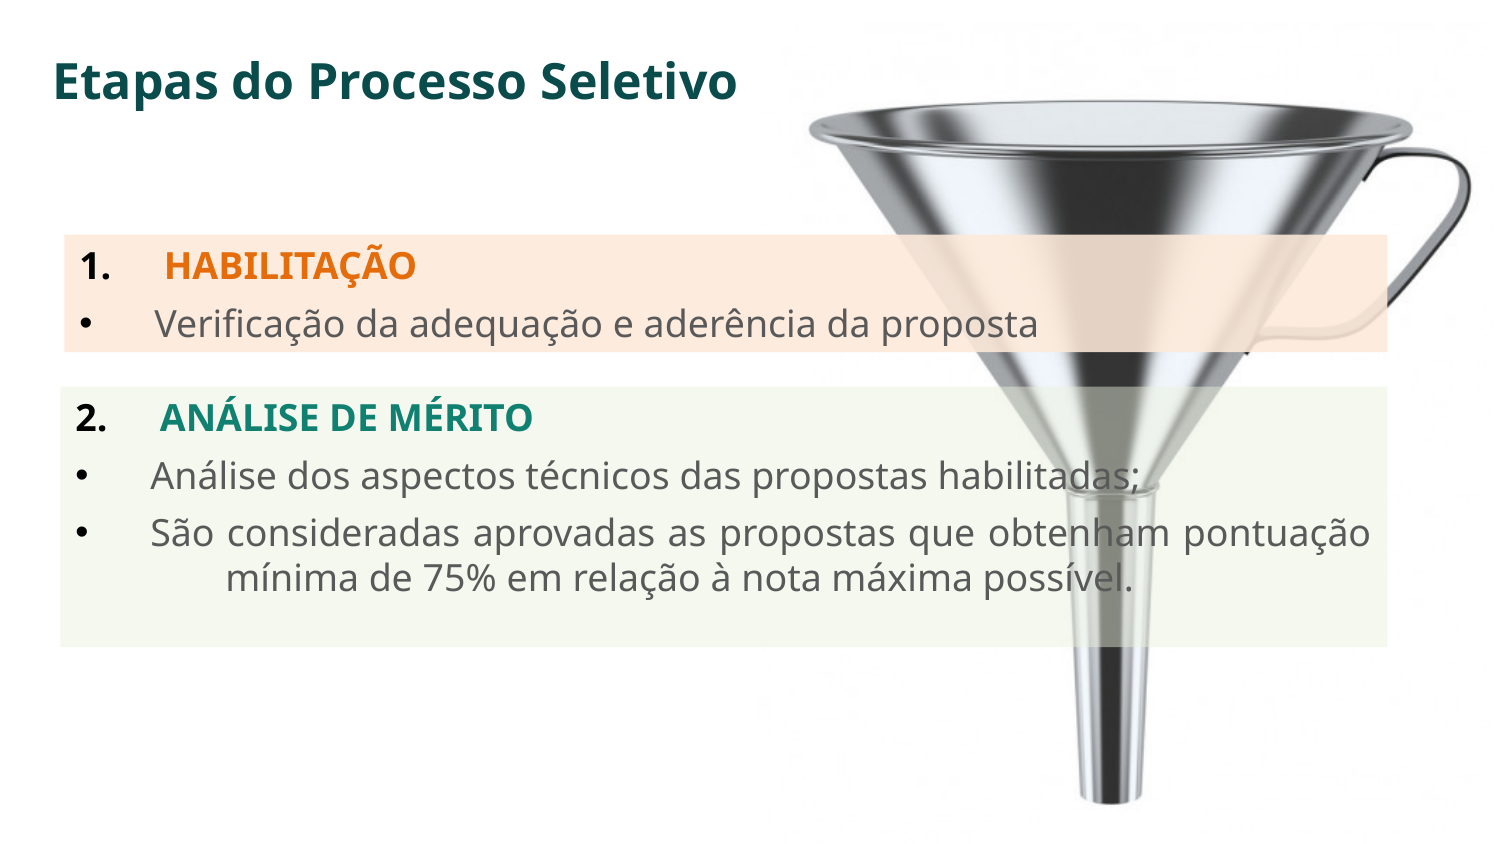

Etapas do Processo Seletivo
HABILITAÇÃO
Verificação da adequação e aderência da proposta
ANÁLISE DE MÉRITO
Análise dos aspectos técnicos das propostas habilitadas;
São consideradas aprovadas as propostas que obtenham pontuação mínima de 75% em relação à nota máxima possível.